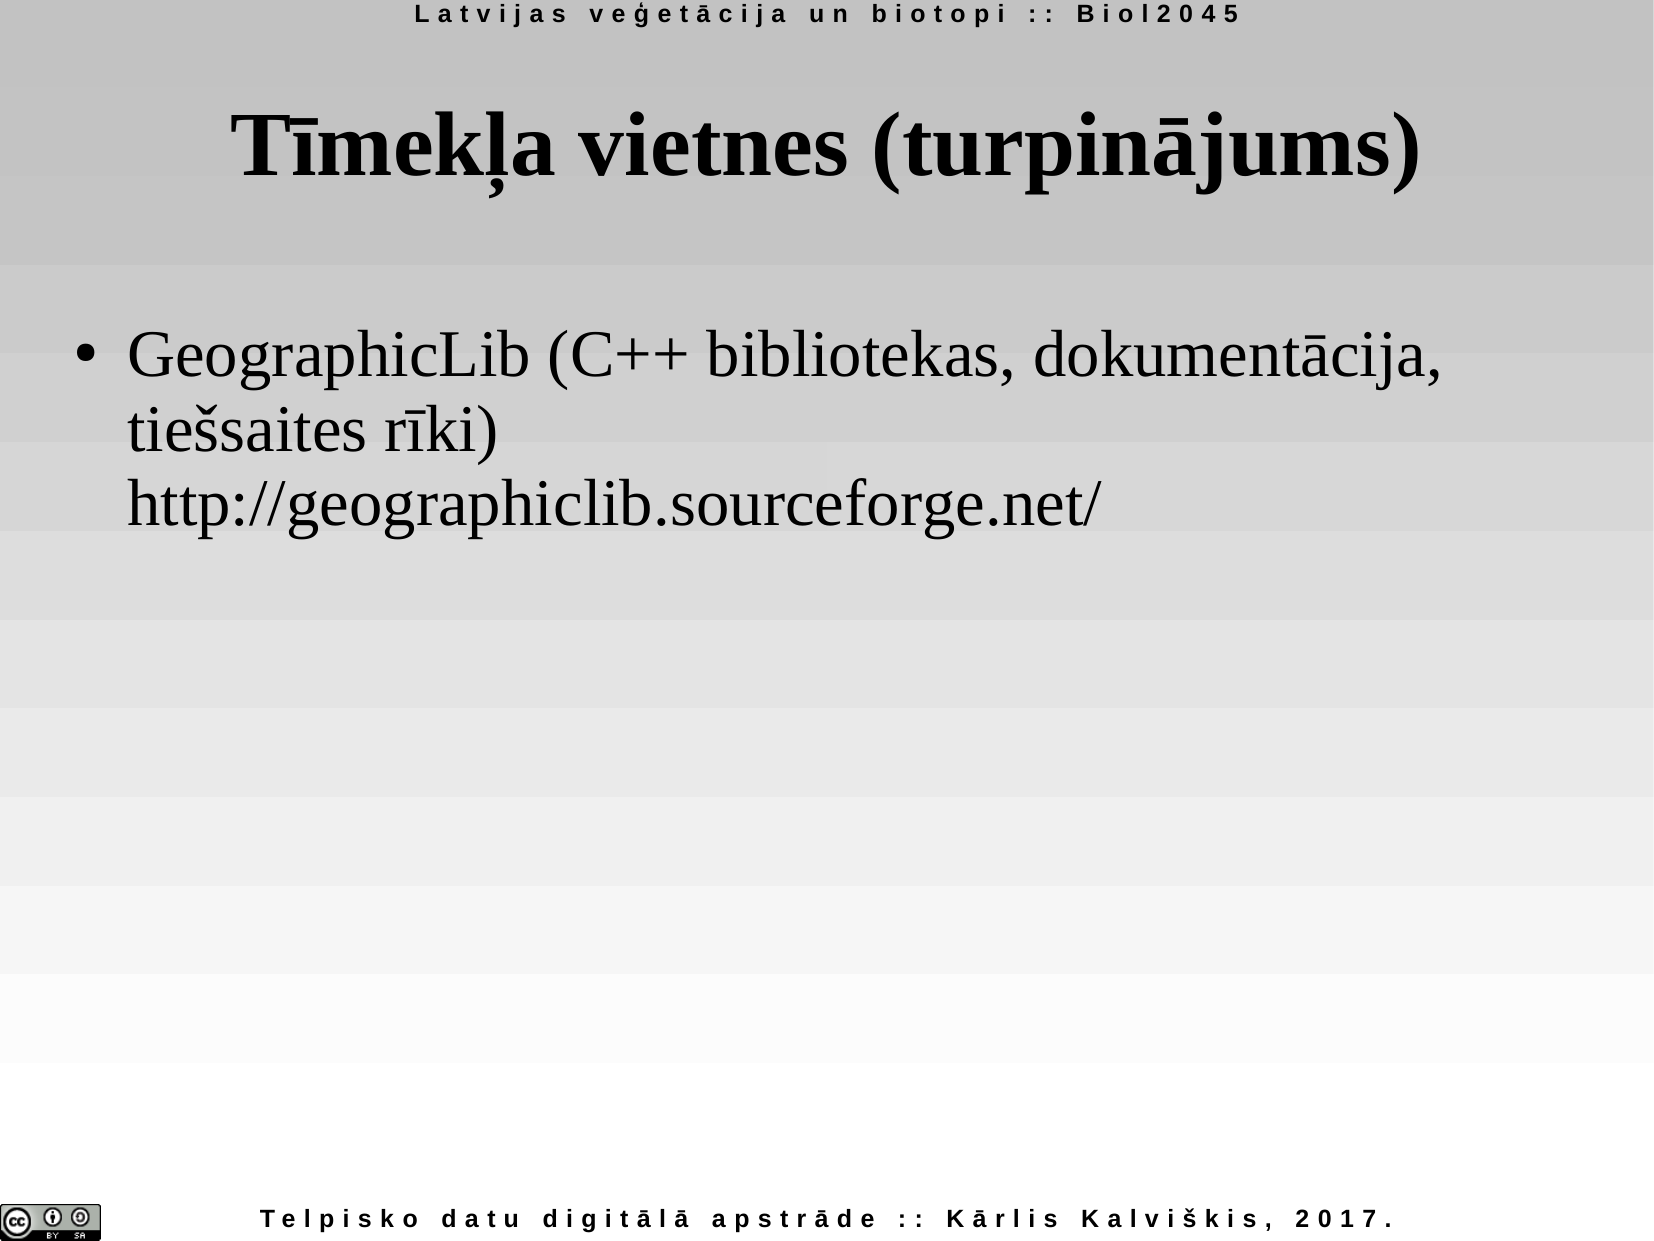

# Tīmekļa vietnes (turpinājums)
GeographicLib (C++ bibliotekas, dokumentācija, tiešsaites rīki)
http://geographiclib.sourceforge.net/